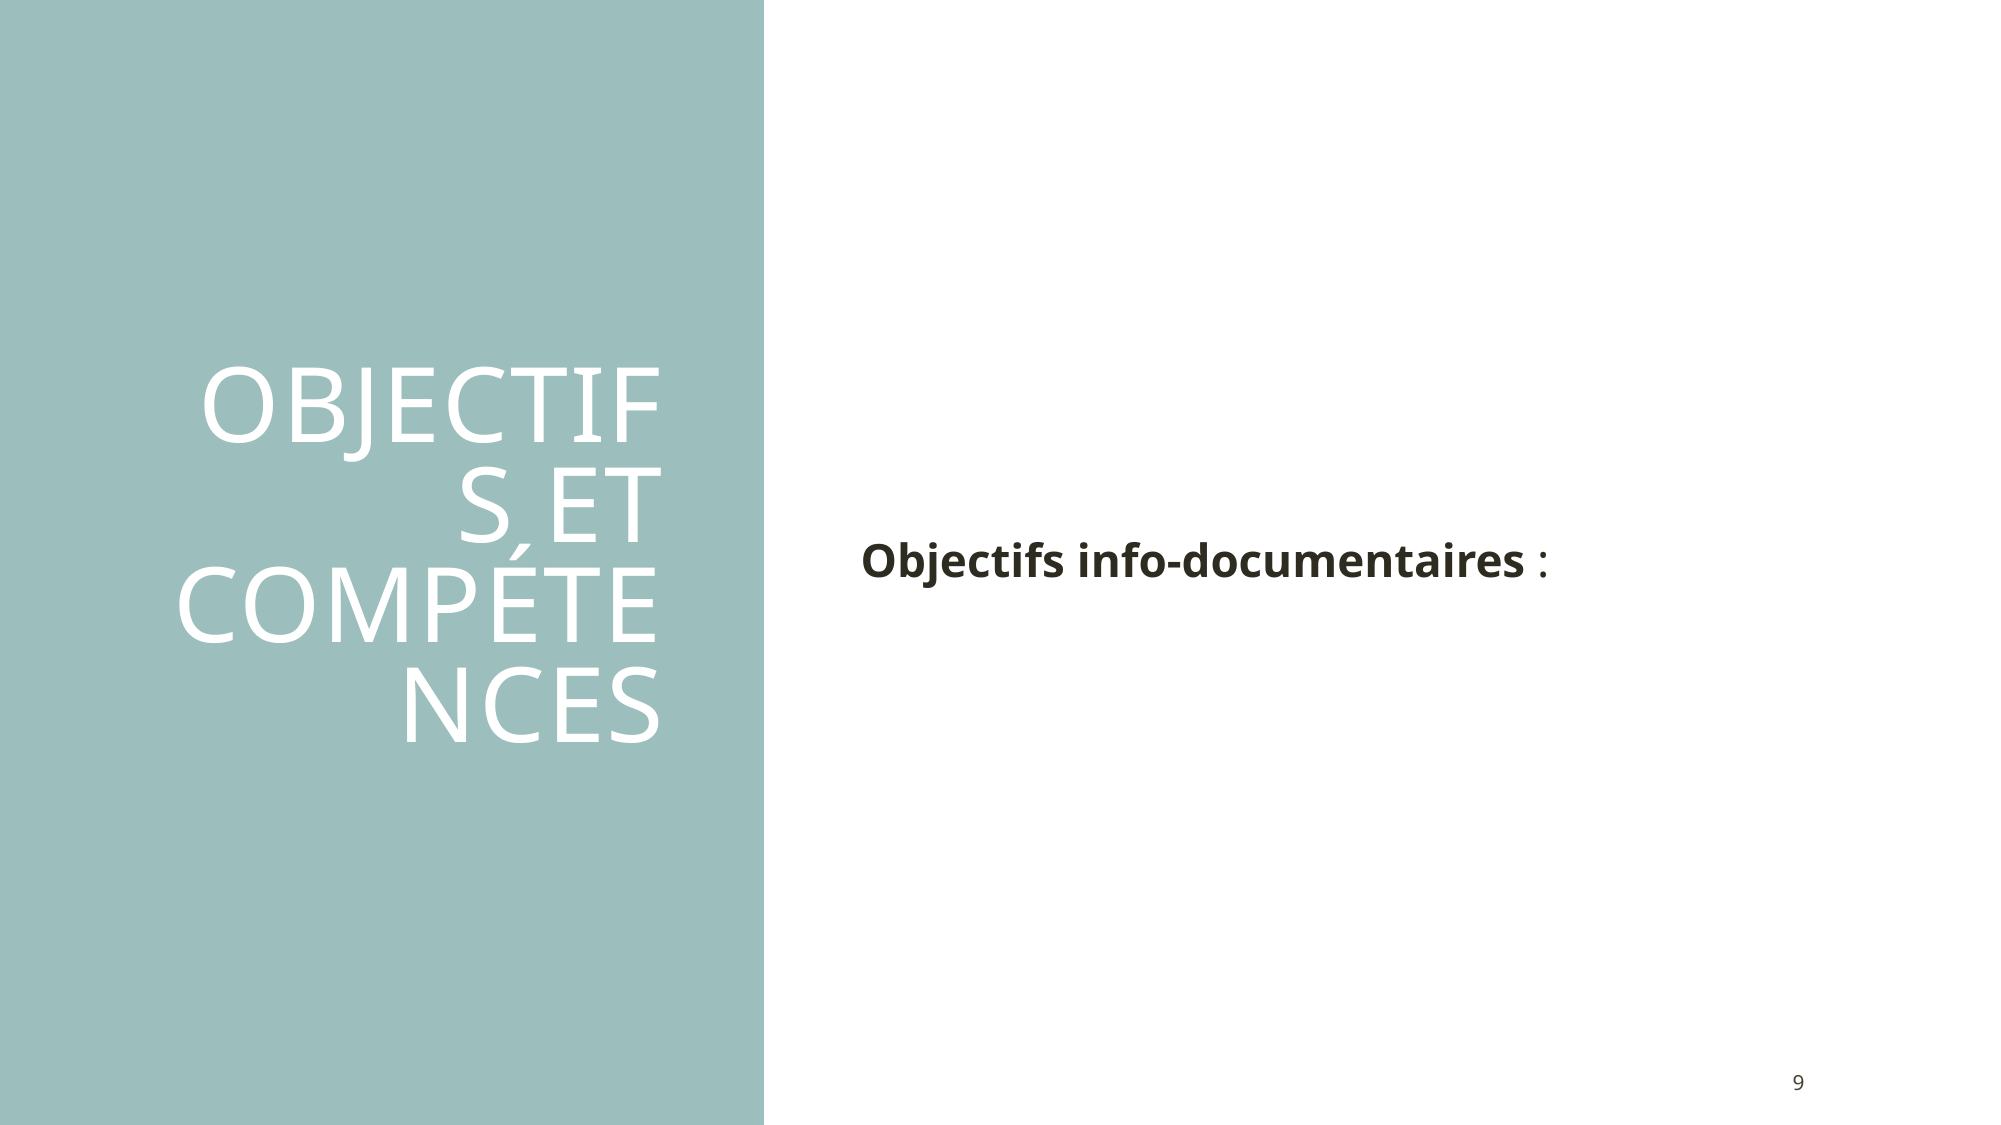

# Objectifs et compétences
Objectifs info-documentaires :